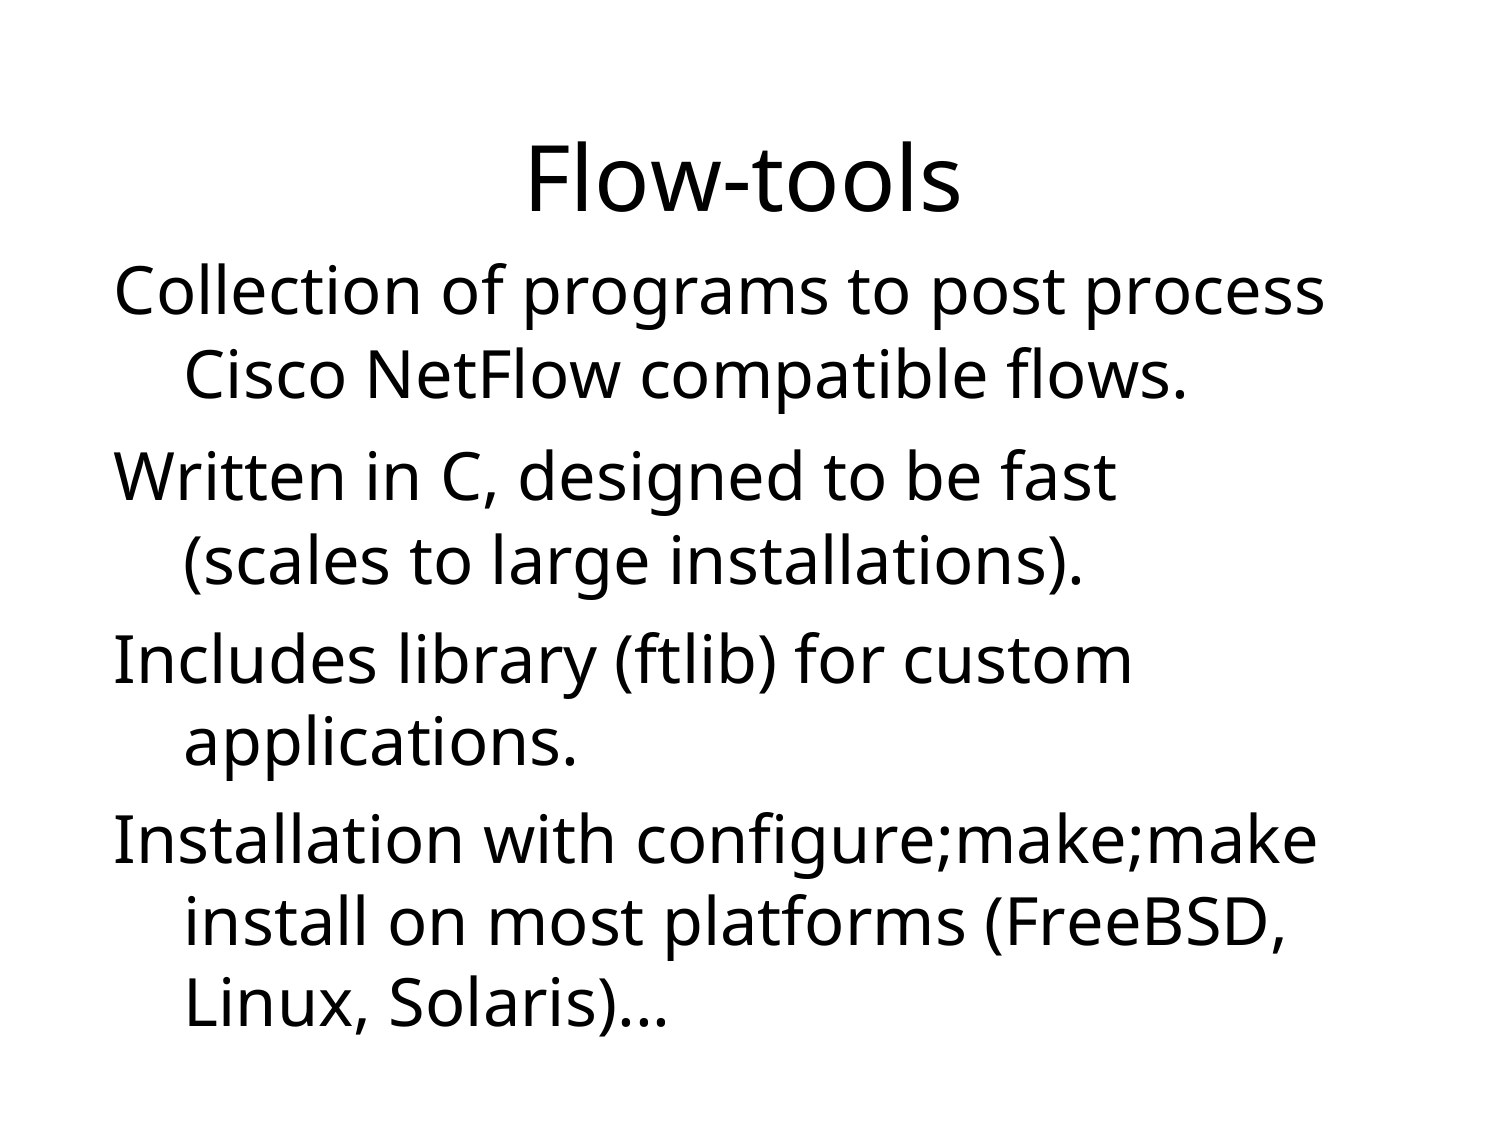

# Flow-tools
Collection of programs to post process Cisco NetFlow compatible flows.
Written in C, designed to be fast (scales to large installations).
Includes library (ftlib) for custom applications.
Installation with configure;make;make install on most platforms (FreeBSD, Linux, Solaris)...